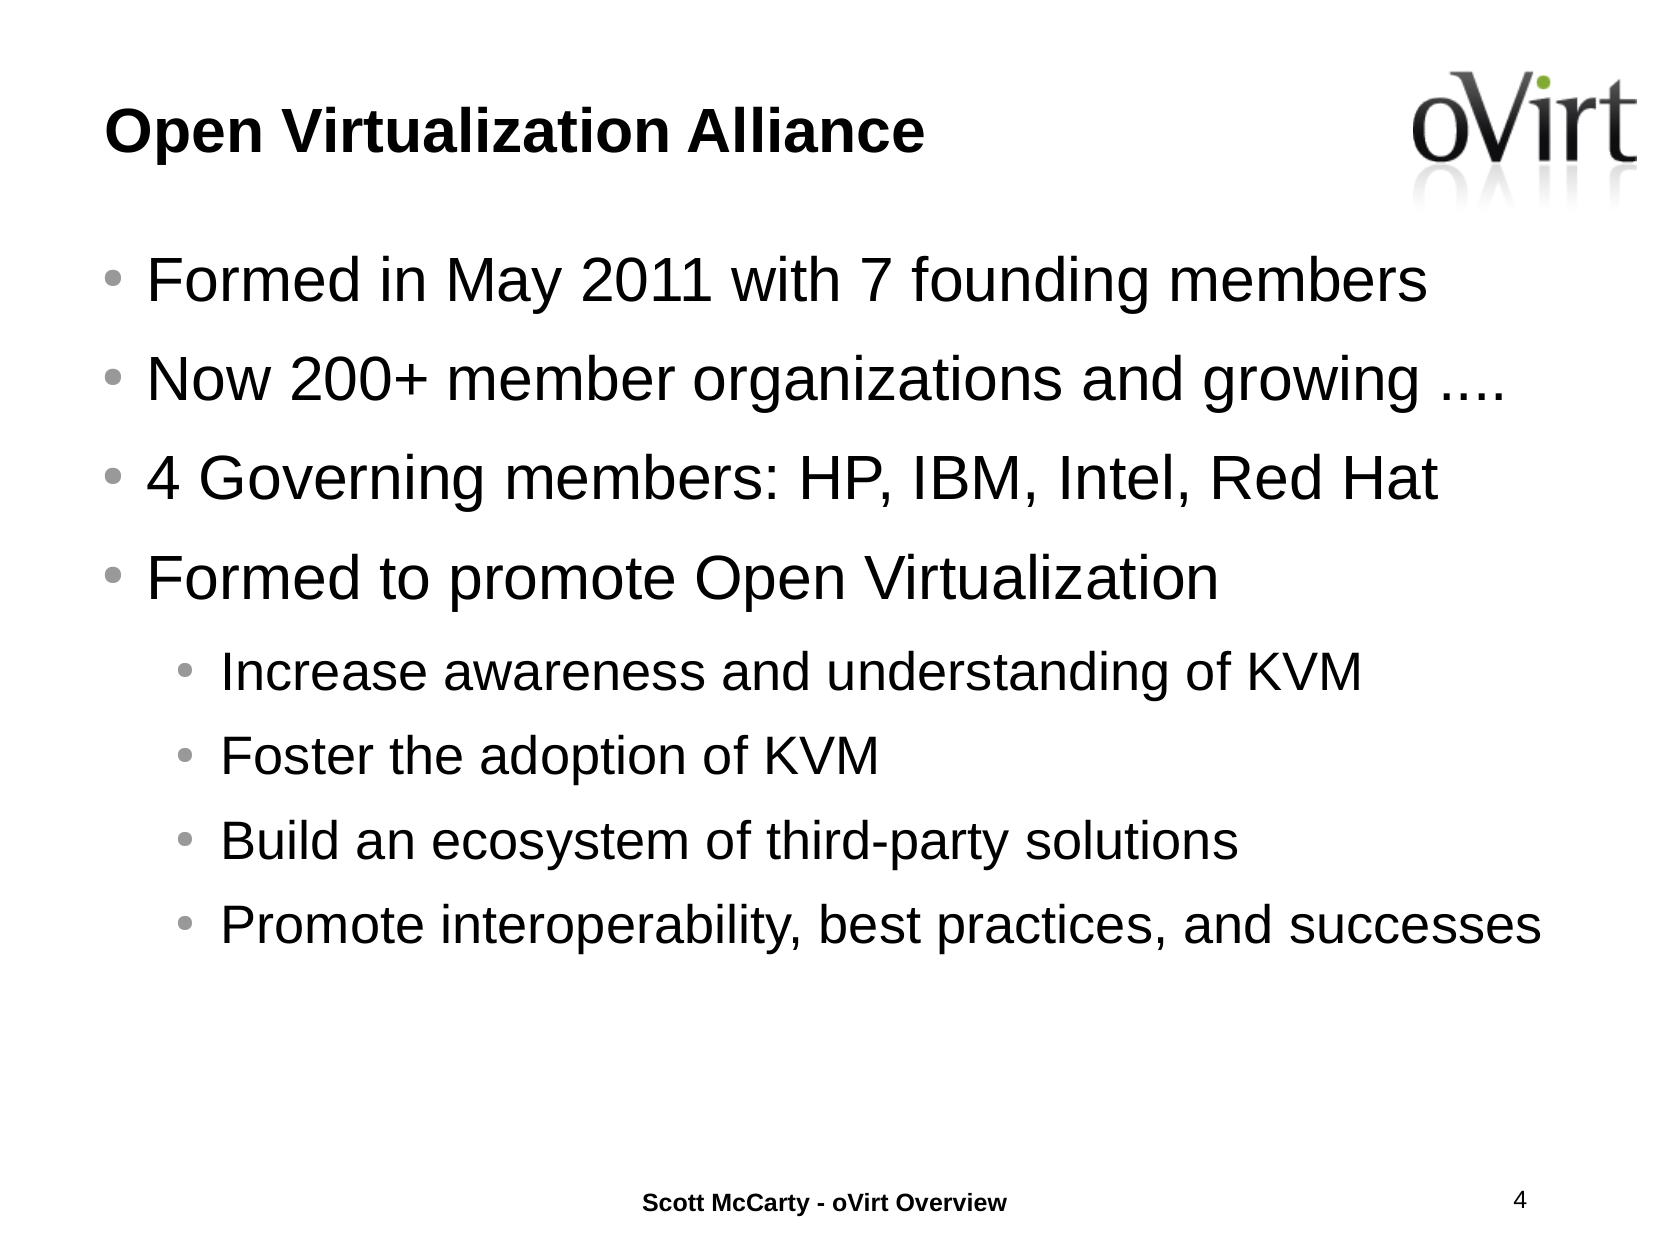

# Open Virtualization Alliance
Formed in May 2011 with 7 founding members
Now 200+ member organizations and growing ....
4 Governing members: HP, IBM, Intel, Red Hat
Formed to promote Open Virtualization
Increase awareness and understanding of KVM
Foster the adoption of KVM
Build an ecosystem of third-party solutions
Promote interoperability, best practices, and successes